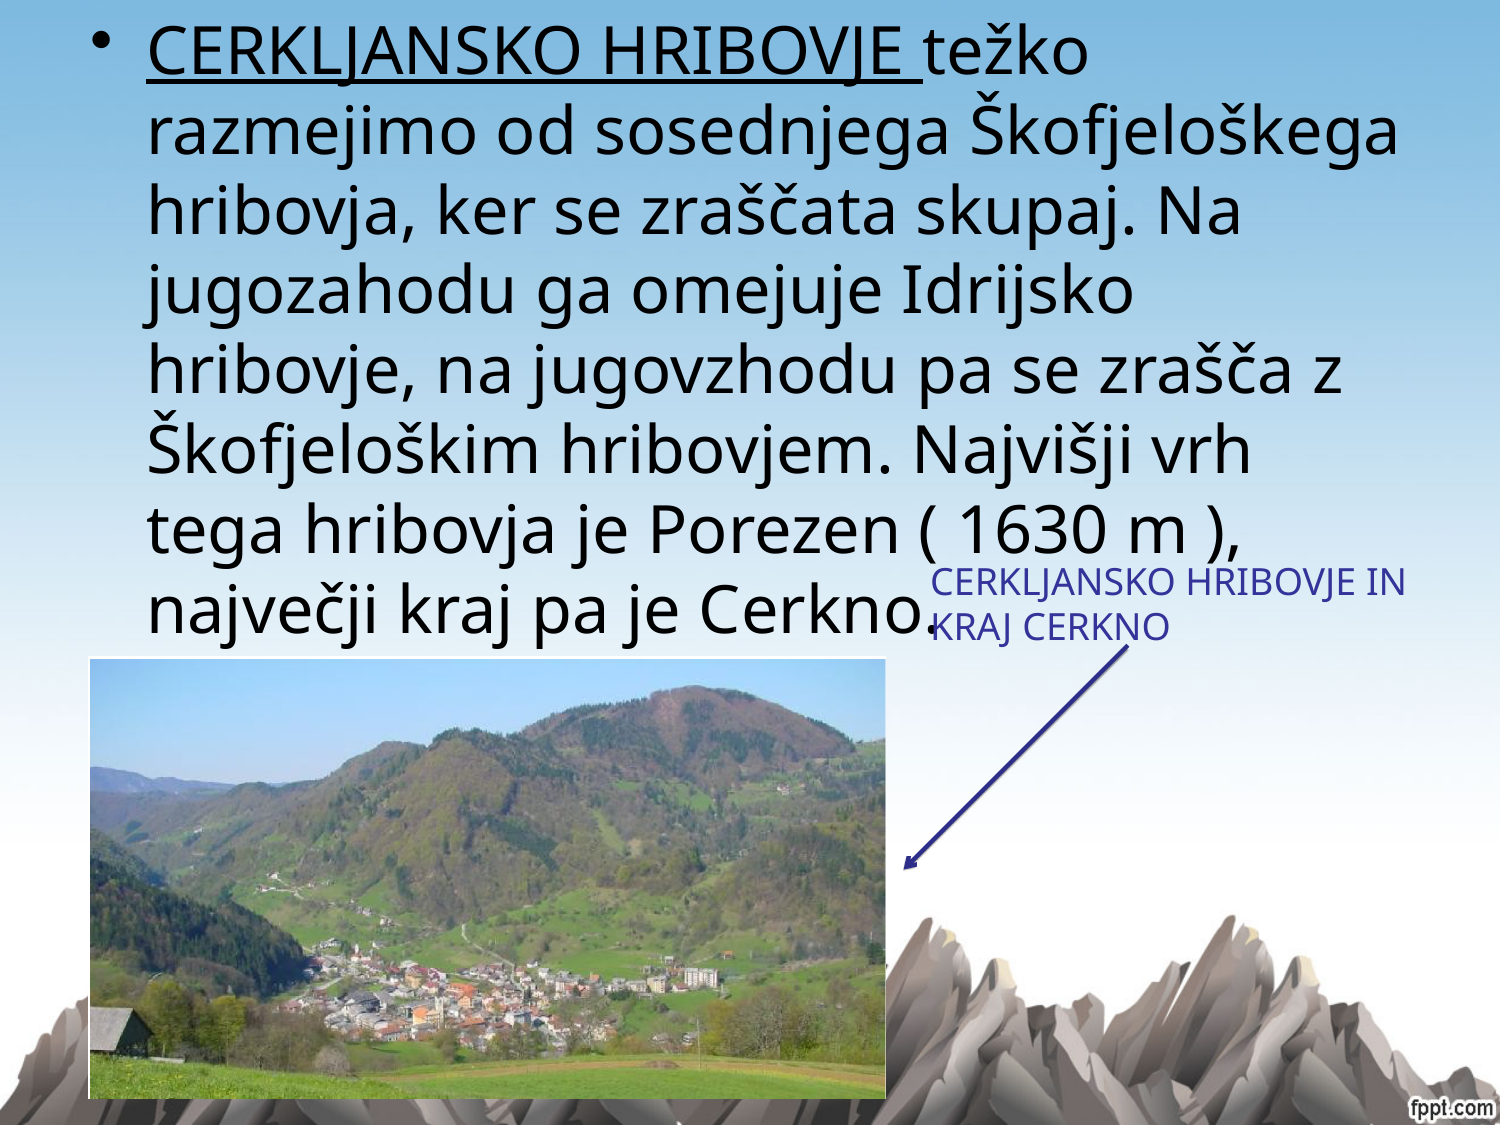

CERKLJANSKO HRIBOVJE težko razmejimo od sosednjega Škofjeloškega hribovja, ker se zraščata skupaj. Na jugozahodu ga omejuje Idrijsko hribovje, na jugovzhodu pa se zrašča z Škofjeloškim hribovjem. Najvišji vrh tega hribovja je Porezen ( 1630 m ), največji kraj pa je Cerkno.
#
CERKLJANSKO HRIBOVJE IN KRAJ CERKNO